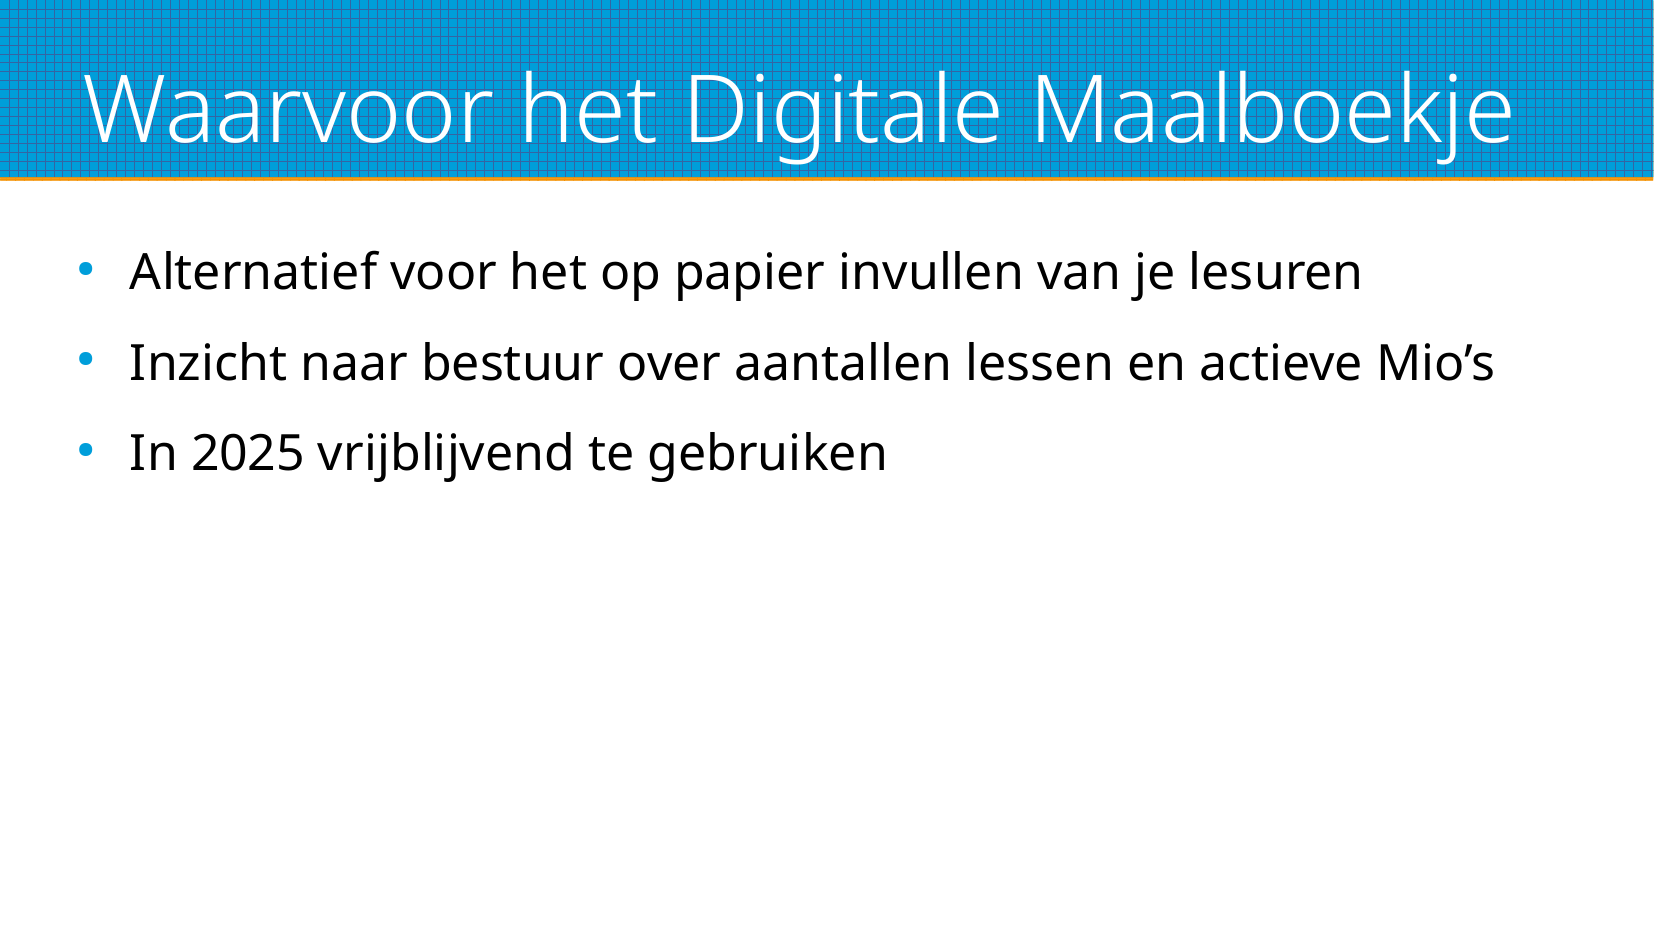

# Waarvoor het Digitale Maalboekje
Alternatief voor het op papier invullen van je lesuren
Inzicht naar bestuur over aantallen lessen en actieve Mio’s
In 2025 vrijblijvend te gebruiken